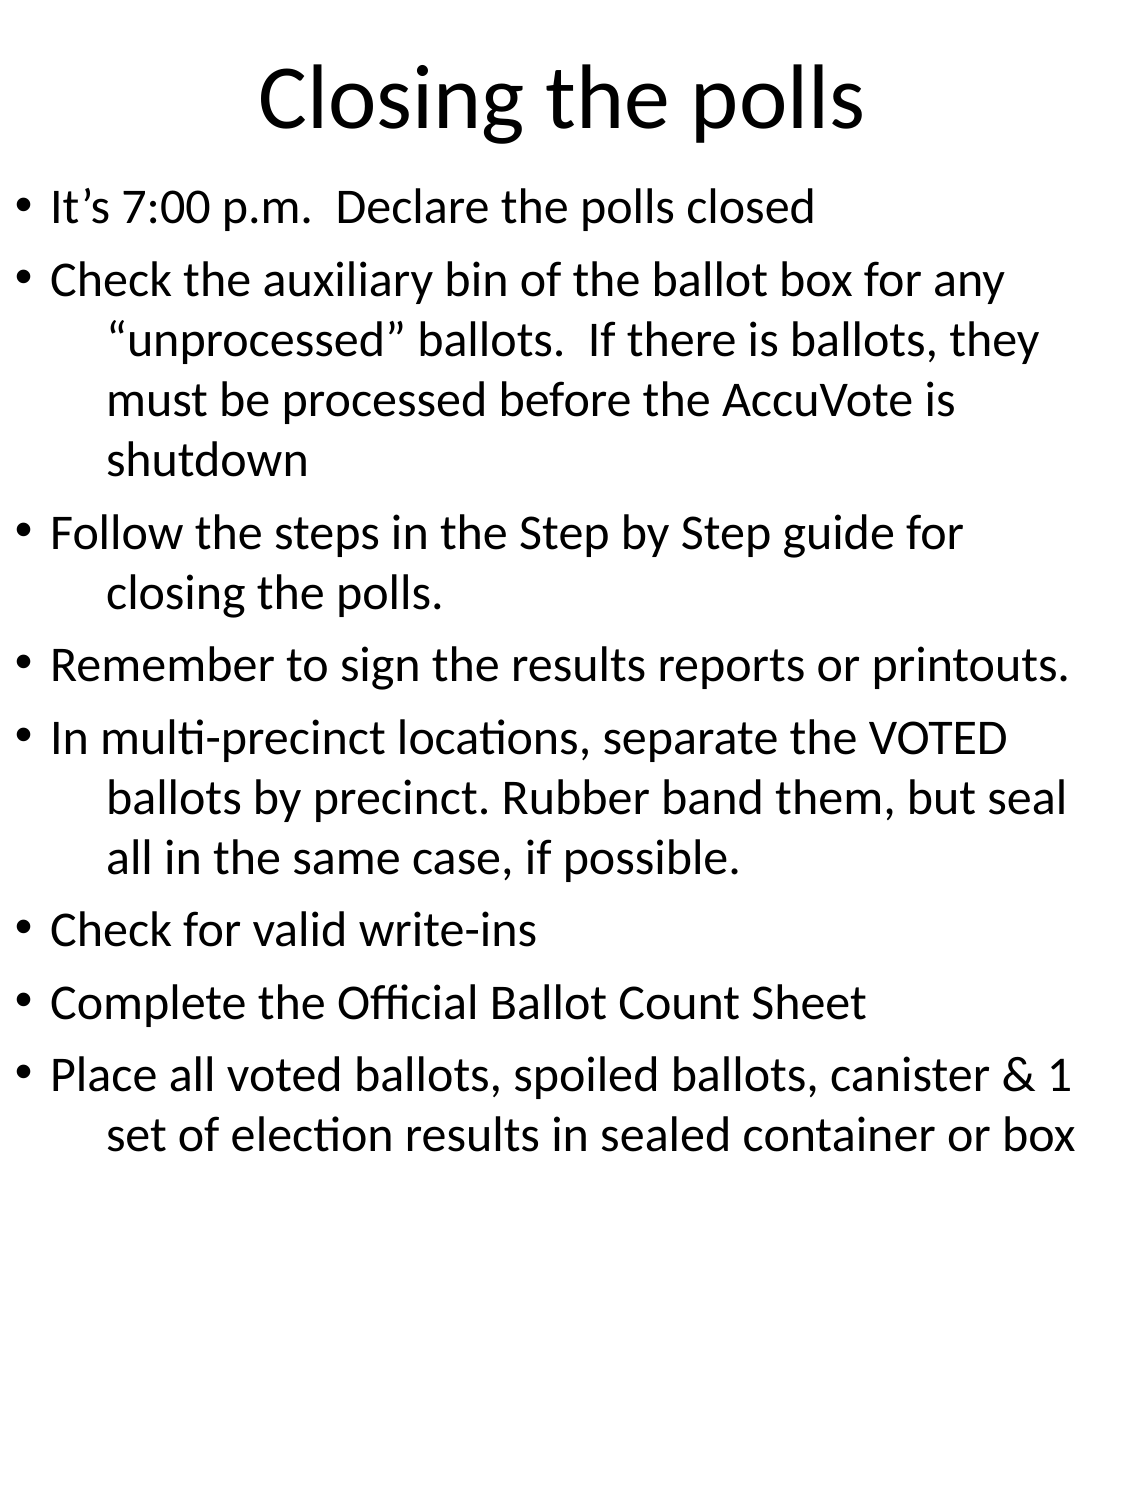

Closing the polls
It’s 7:00 p.m. Declare the polls closed
Check the auxiliary bin of the ballot box for any “unprocessed” ballots. If there is ballots, they must be processed before the AccuVote is shutdown
Follow the steps in the Step by Step guide for closing the polls.
Remember to sign the results reports or printouts.
In multi-precinct locations, separate the VOTED ballots by precinct. Rubber band them, but seal all in the same case, if possible.
Check for valid write-ins
Complete the Official Ballot Count Sheet
Place all voted ballots, spoiled ballots, canister & 1 set of election results in sealed container or box